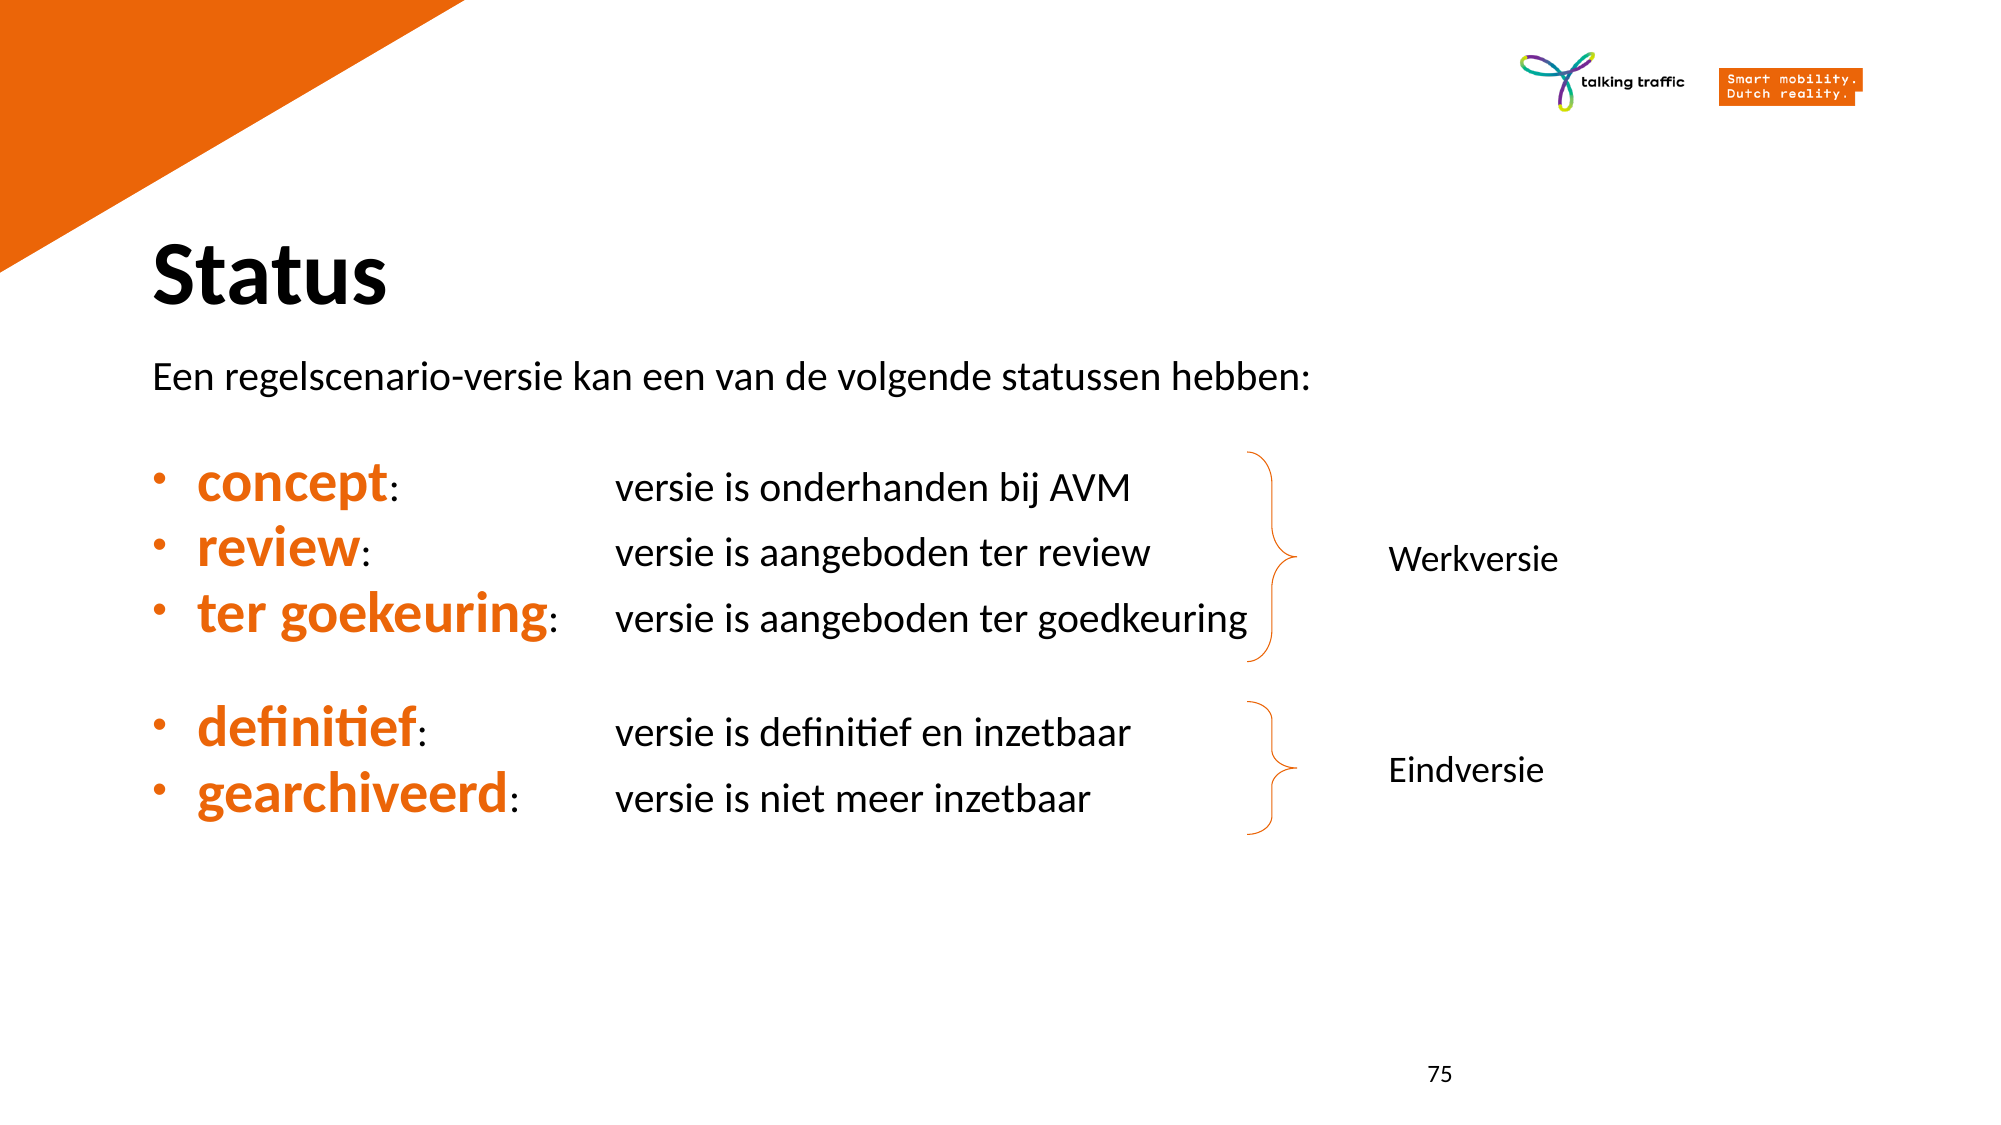

# Status
Een regelscenario-versie kan een van de volgende statussen hebben:
 concept:	versie is onderhanden bij AVM
 review:	versie is aangeboden ter review
 ter goekeuring:	versie is aangeboden ter goedkeuring
 definitief:	versie is definitief en inzetbaar
 gearchiveerd:	versie is niet meer inzetbaar
Werkversie
Eindversie
75